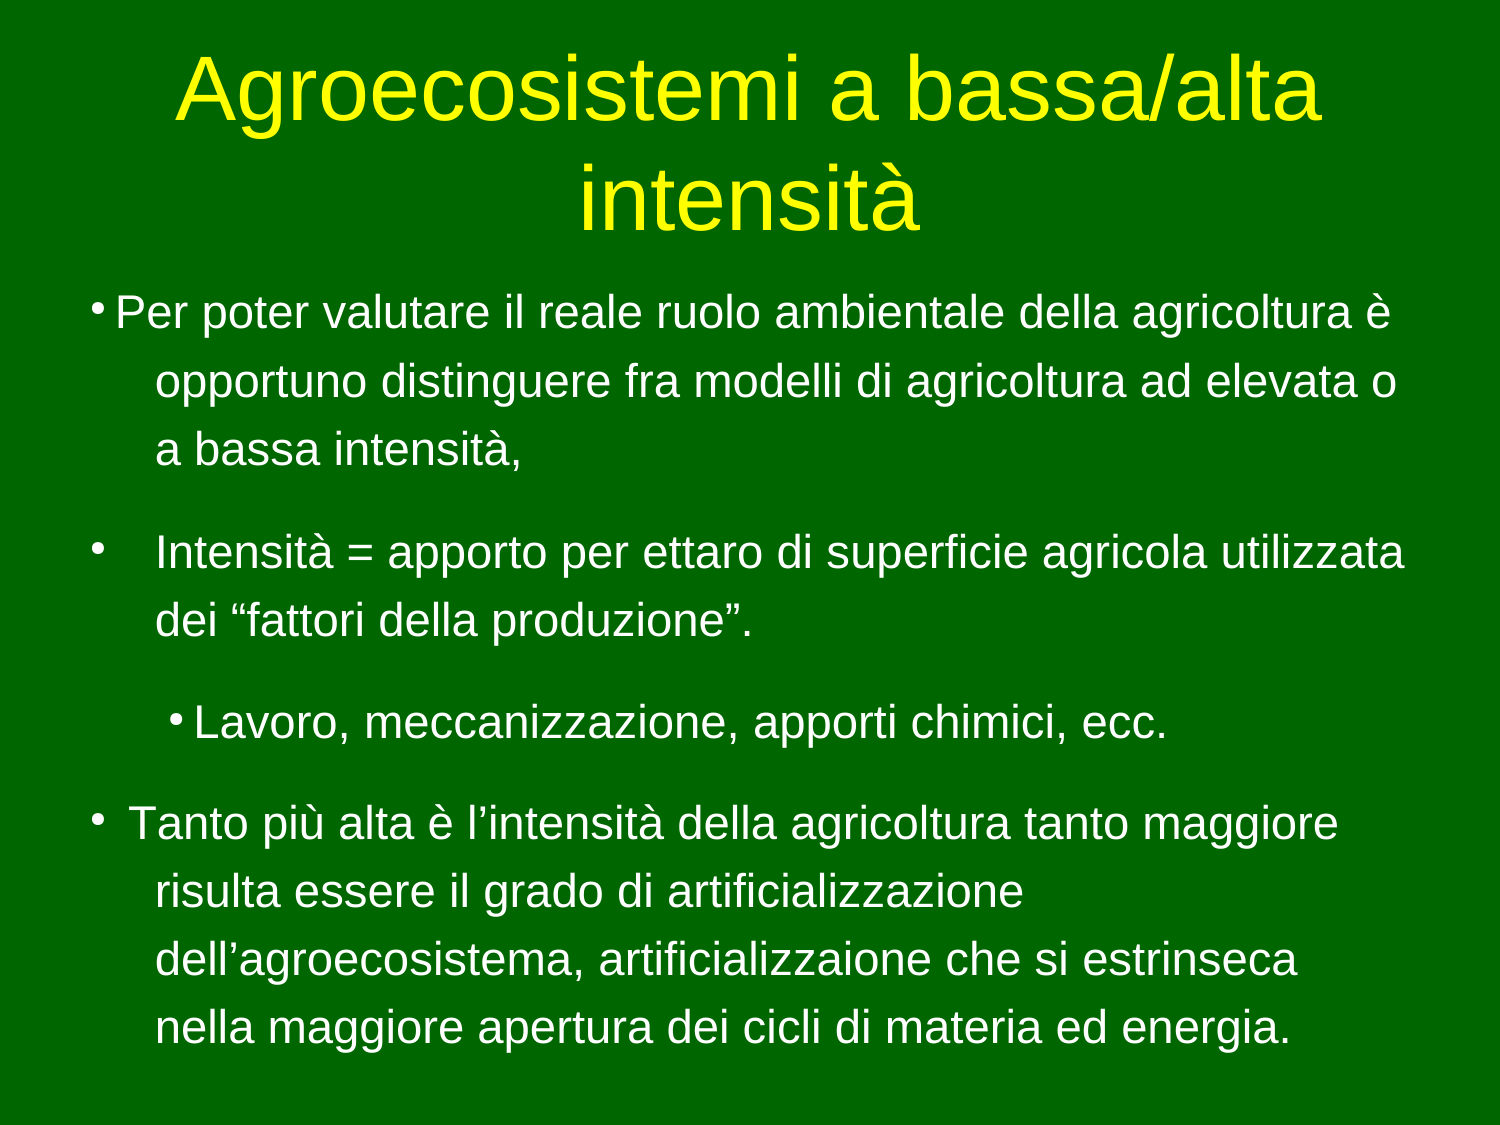

# Agroecosistemi a bassa/alta intensità
Per poter valutare il reale ruolo ambientale della agricoltura è opportuno distinguere fra modelli di agricoltura ad elevata o a bassa intensità,
 	Intensità = apporto per ettaro di superficie agricola utilizzata dei “fattori della produzione”.
Lavoro, meccanizzazione, apporti chimici, ecc.
 Tanto più alta è l’intensità della agricoltura tanto maggiore risulta essere il grado di artificializzazione dell’agroecosistema, artificializzaione che si estrinseca nella maggiore apertura dei cicli di materia ed energia.